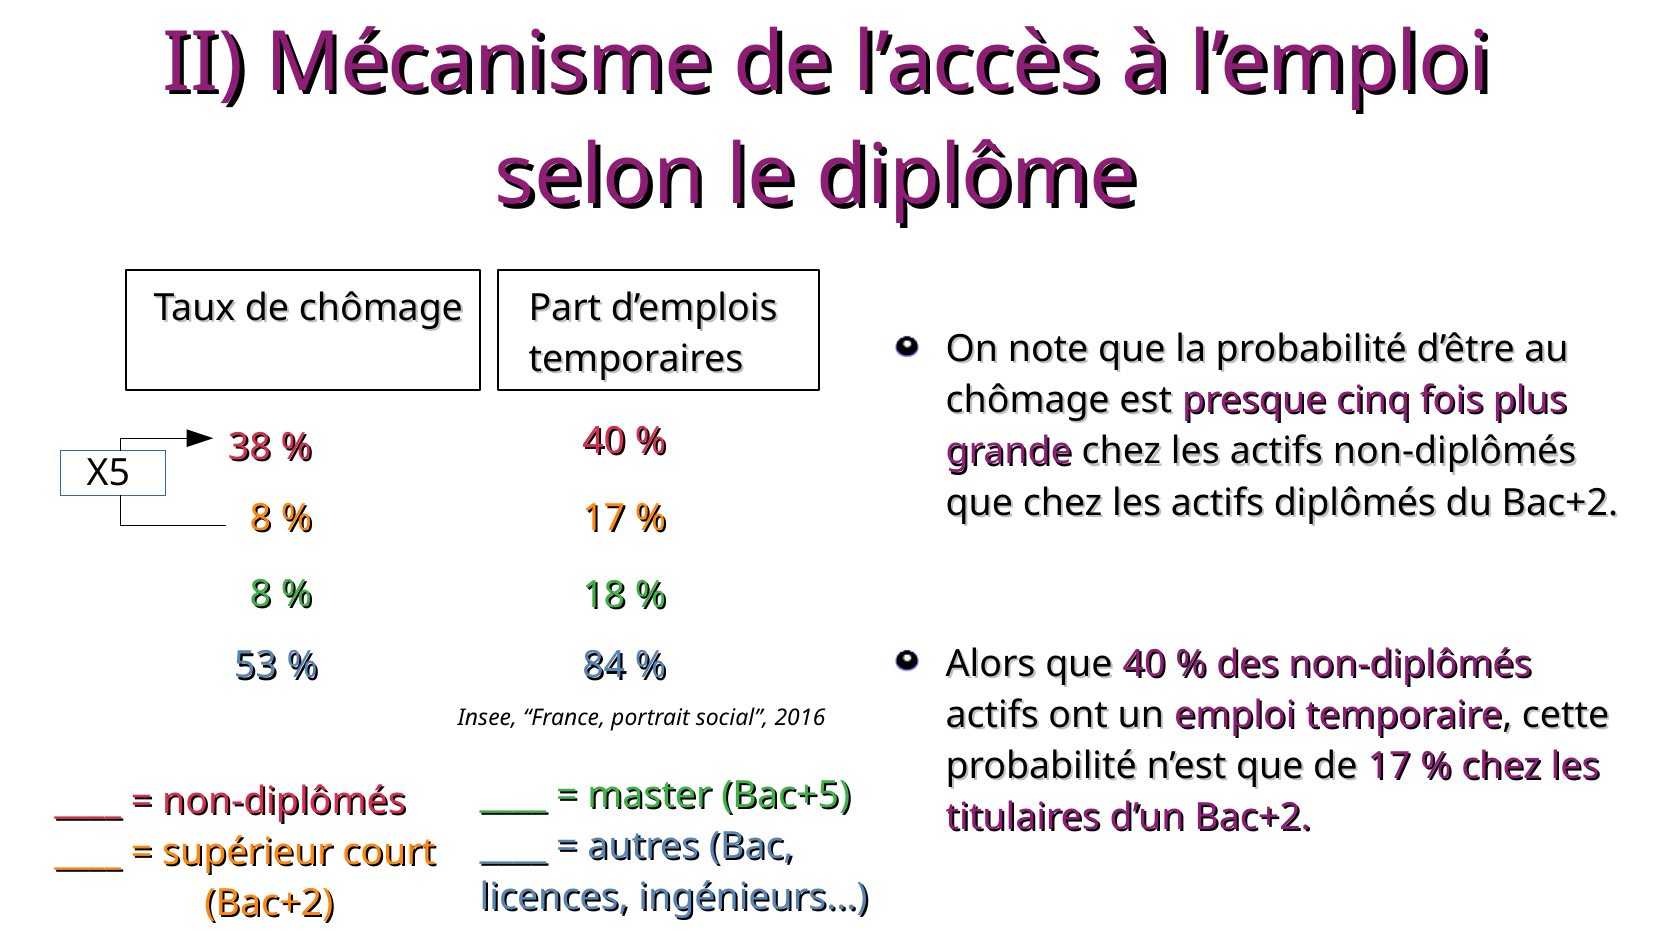

# II) Mécanisme de l’accès à l’emploi selon le diplôme
Taux de chômage	Part d’emplois 					temporaires
On note que la probabilité d’être au chômage est presque cinq fois plus grande chez les actifs non-diplômés que chez les actifs diplômés du Bac+2.
Alors que 40 % des non-diplômés actifs ont un emploi temporaire, cette probabilité n’est que de 17 % chez les titulaires d’un Bac+2.
40 %
38 %
X5
 8 %
17 %
 8 %
18 %
84 %
53 %
Insee, “France, portrait social”, 2016
____ = master (Bac+5)
____ = autres (Bac, licences, ingénieurs...)
____ = non-diplômés
____ = supérieur court 		(Bac+2)